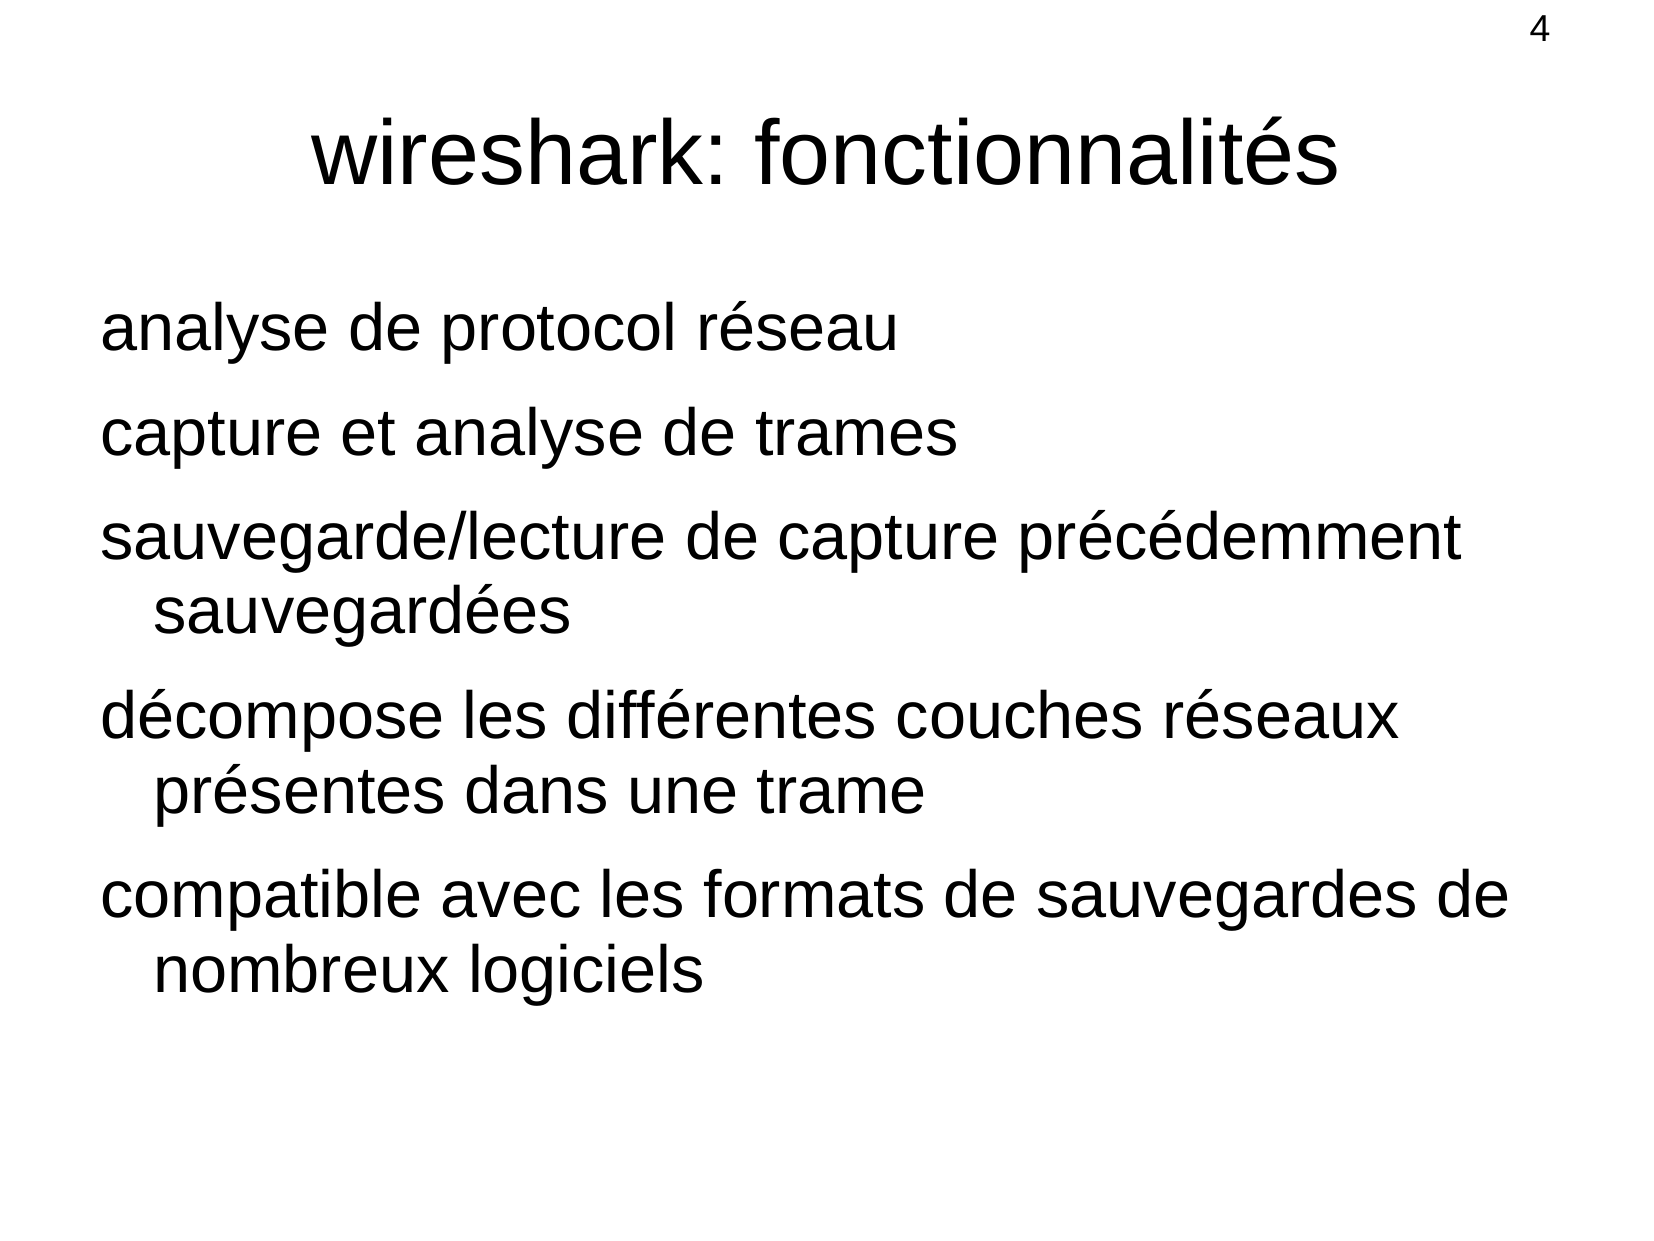

# wireshark: fonctionnalités
analyse de protocol réseau
capture et analyse de trames
sauvegarde/lecture de capture précédemment sauvegardées
décompose les différentes couches réseaux présentes dans une trame
compatible avec les formats de sauvegardes de nombreux logiciels